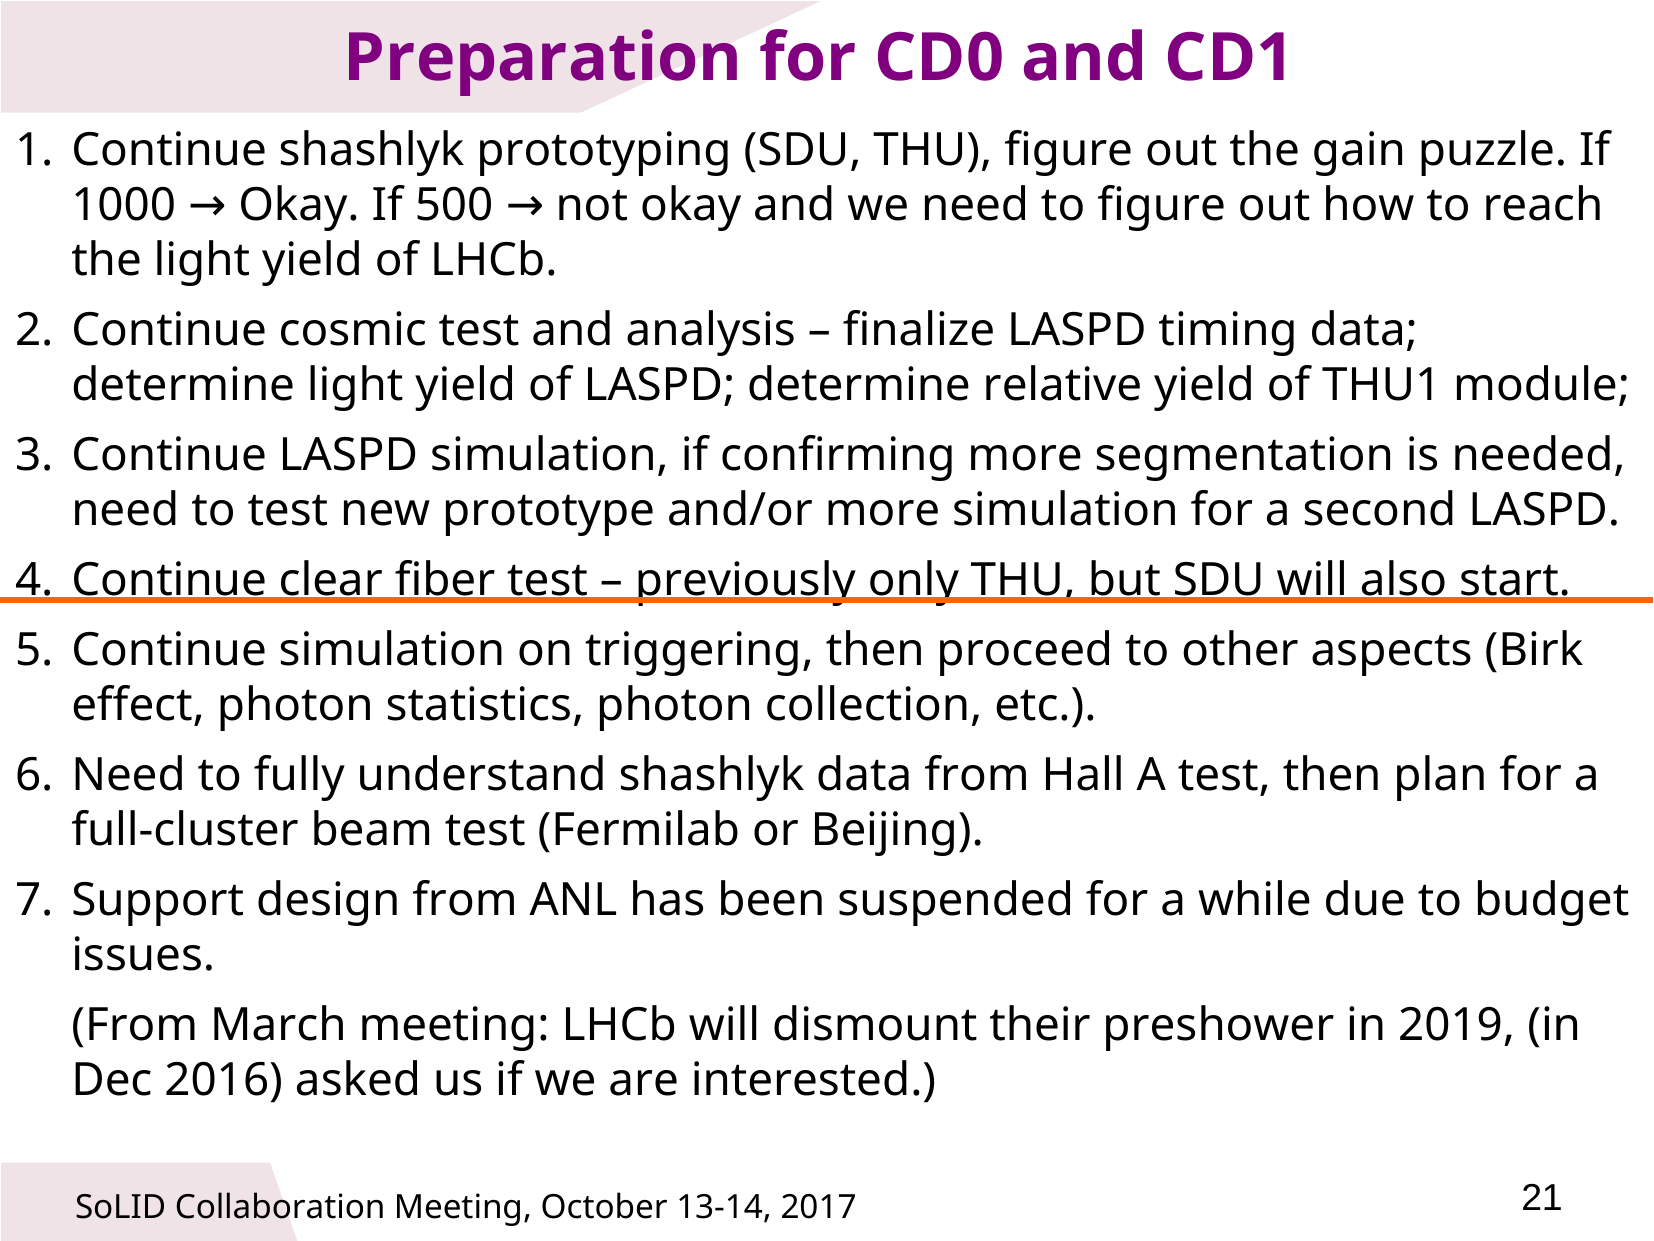

# Preparation for CD0 and CD1
Continue shashlyk prototyping (SDU, THU), figure out the gain puzzle. If 1000 → Okay. If 500 → not okay and we need to figure out how to reach the light yield of LHCb.
Continue cosmic test and analysis – finalize LASPD timing data; determine light yield of LASPD; determine relative yield of THU1 module;
Continue LASPD simulation, if confirming more segmentation is needed, need to test new prototype and/or more simulation for a second LASPD.
Continue clear fiber test – previously only THU, but SDU will also start.
Continue simulation on triggering, then proceed to other aspects (Birk effect, photon statistics, photon collection, etc.).
Need to fully understand shashlyk data from Hall A test, then plan for a full-cluster beam test (Fermilab or Beijing).
Support design from ANL has been suspended for a while due to budget issues.
(From March meeting: LHCb will dismount their preshower in 2019, (in Dec 2016) asked us if we are interested.)
21